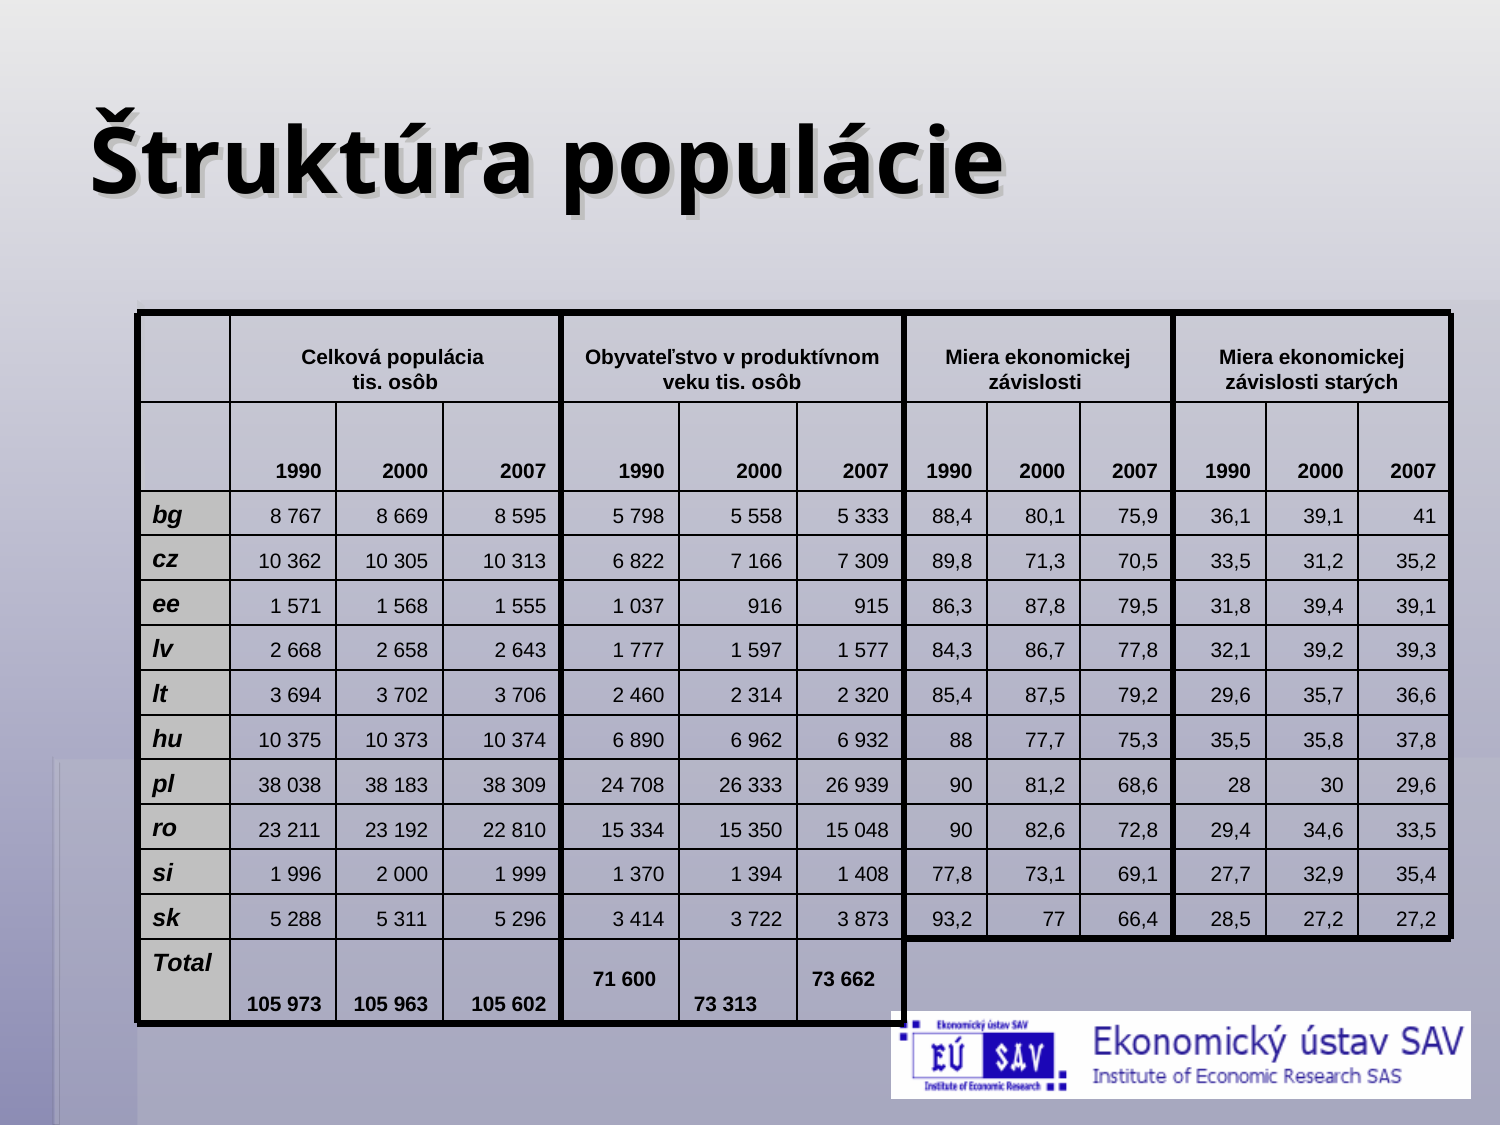

# Štruktúra populácie
Celková populácia
tis. osôb
Obyvateľstvo v produktívnom veku tis. osôb
Miera ekonomickej závislosti
Miera ekonomickej závislosti starých
1990
2000
2007
1990
2000
2007
1990
2000
2007
1990
2000
2007
bg
8 767
8 669
8 595
5 798
5 558
5 333
88,4
80,1
75,9
36,1
39,1
41
cz
10 362
10 305
10 313
6 822
7 166
7 309
89,8
71,3
70,5
33,5
31,2
35,2
ee
1 571
1 568
1 555
1 037
916
915
86,3
87,8
79,5
31,8
39,4
39,1
lv
2 668
2 658
2 643
1 777
1 597
1 577
84,3
86,7
77,8
32,1
39,2
39,3
lt
3 694
3 702
3 706
2 460
2 314
2 320
85,4
87,5
79,2
29,6
35,7
36,6
hu
10 375
10 373
10 374
6 890
6 962
6 932
88
77,7
75,3
35,5
35,8
37,8
pl
38 038
38 183
38 309
24 708
26 333
26 939
90
81,2
68,6
28
30
29,6
ro
23 211
23 192
22 810
15 334
15 350
15 048
90
82,6
72,8
29,4
34,6
33,5
si
1 996
2 000
1 999
1 370
1 394
1 408
77,8
73,1
69,1
27,7
32,9
35,4
sk
5 288
5 311
5 296
3 414
3 722
3 873
93,2
77
66,4
28,5
27,2
27,2
Total
105 973
105 963
105 602
 71 600
73 313
73 662